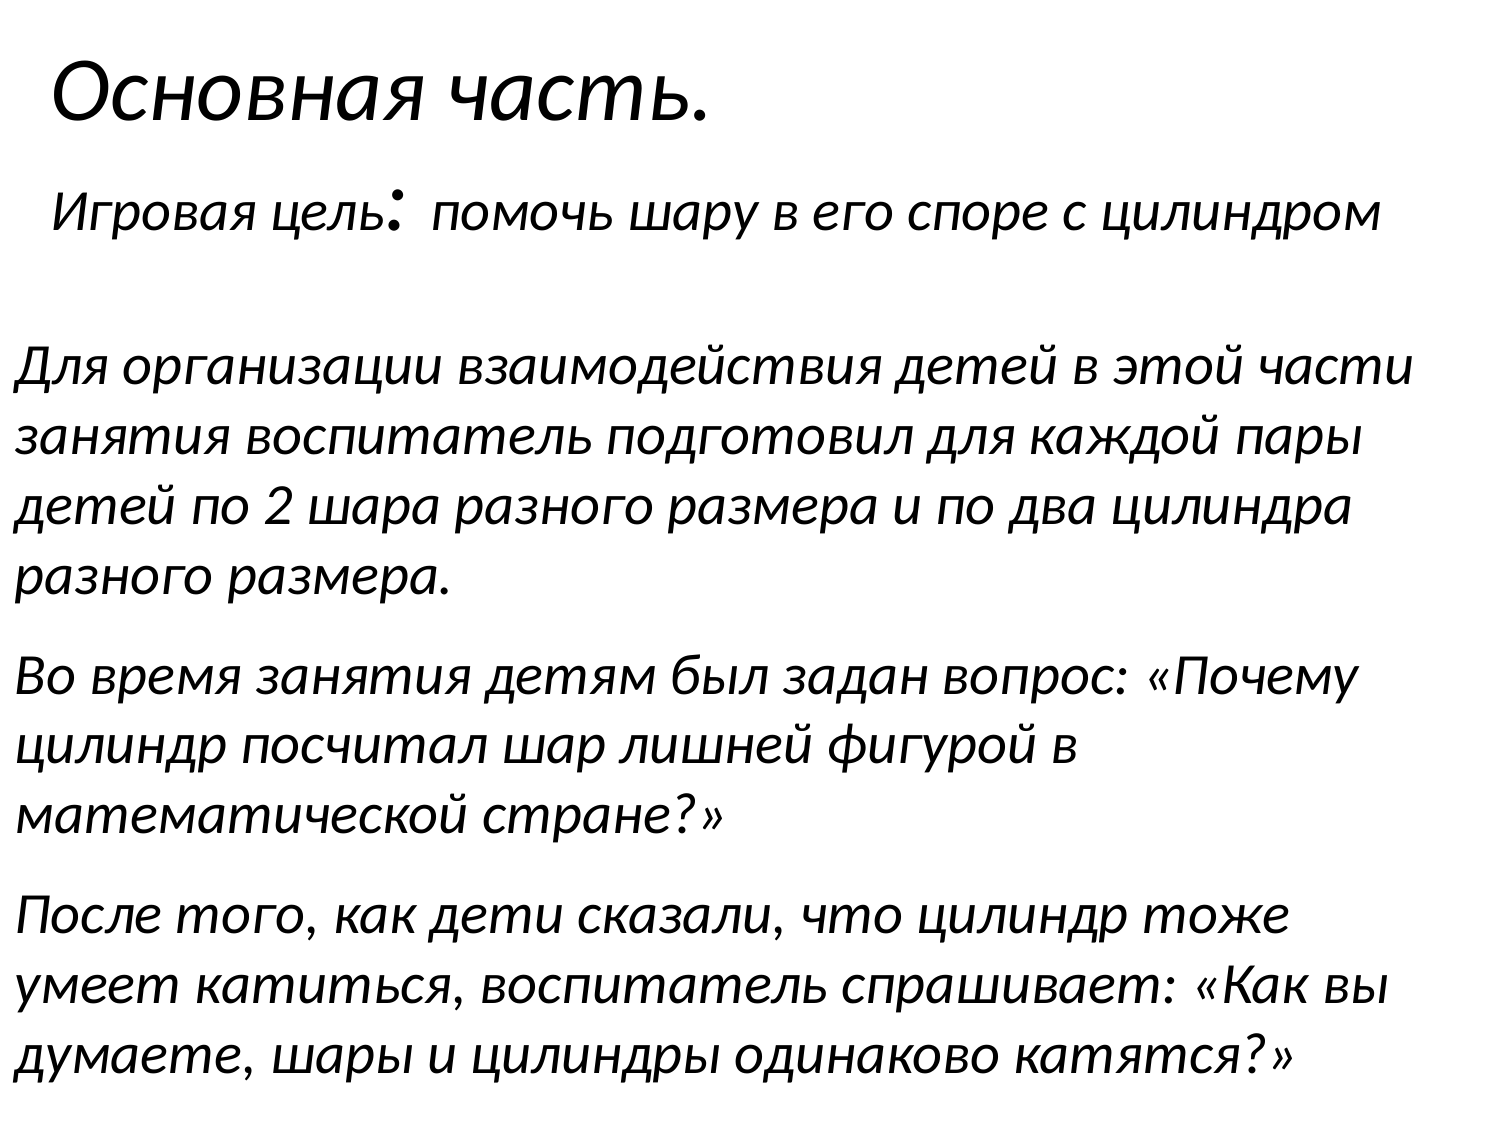

# Основная часть. Игровая цель: помочь шару в его споре с цилиндром
Для организации взаимодействия детей в этой части занятия воспитатель подготовил для каждой пары детей по 2 шара разного размера и по два цилиндра разного размера.
Во время занятия детям был задан вопрос: «Почему цилиндр посчитал шар лишней фигурой в математической стране?»
После того, как дети сказали, что цилиндр тоже умеет катиться, воспитатель спрашивает: «Как вы думаете, шары и цилиндры одинаково катятся?»